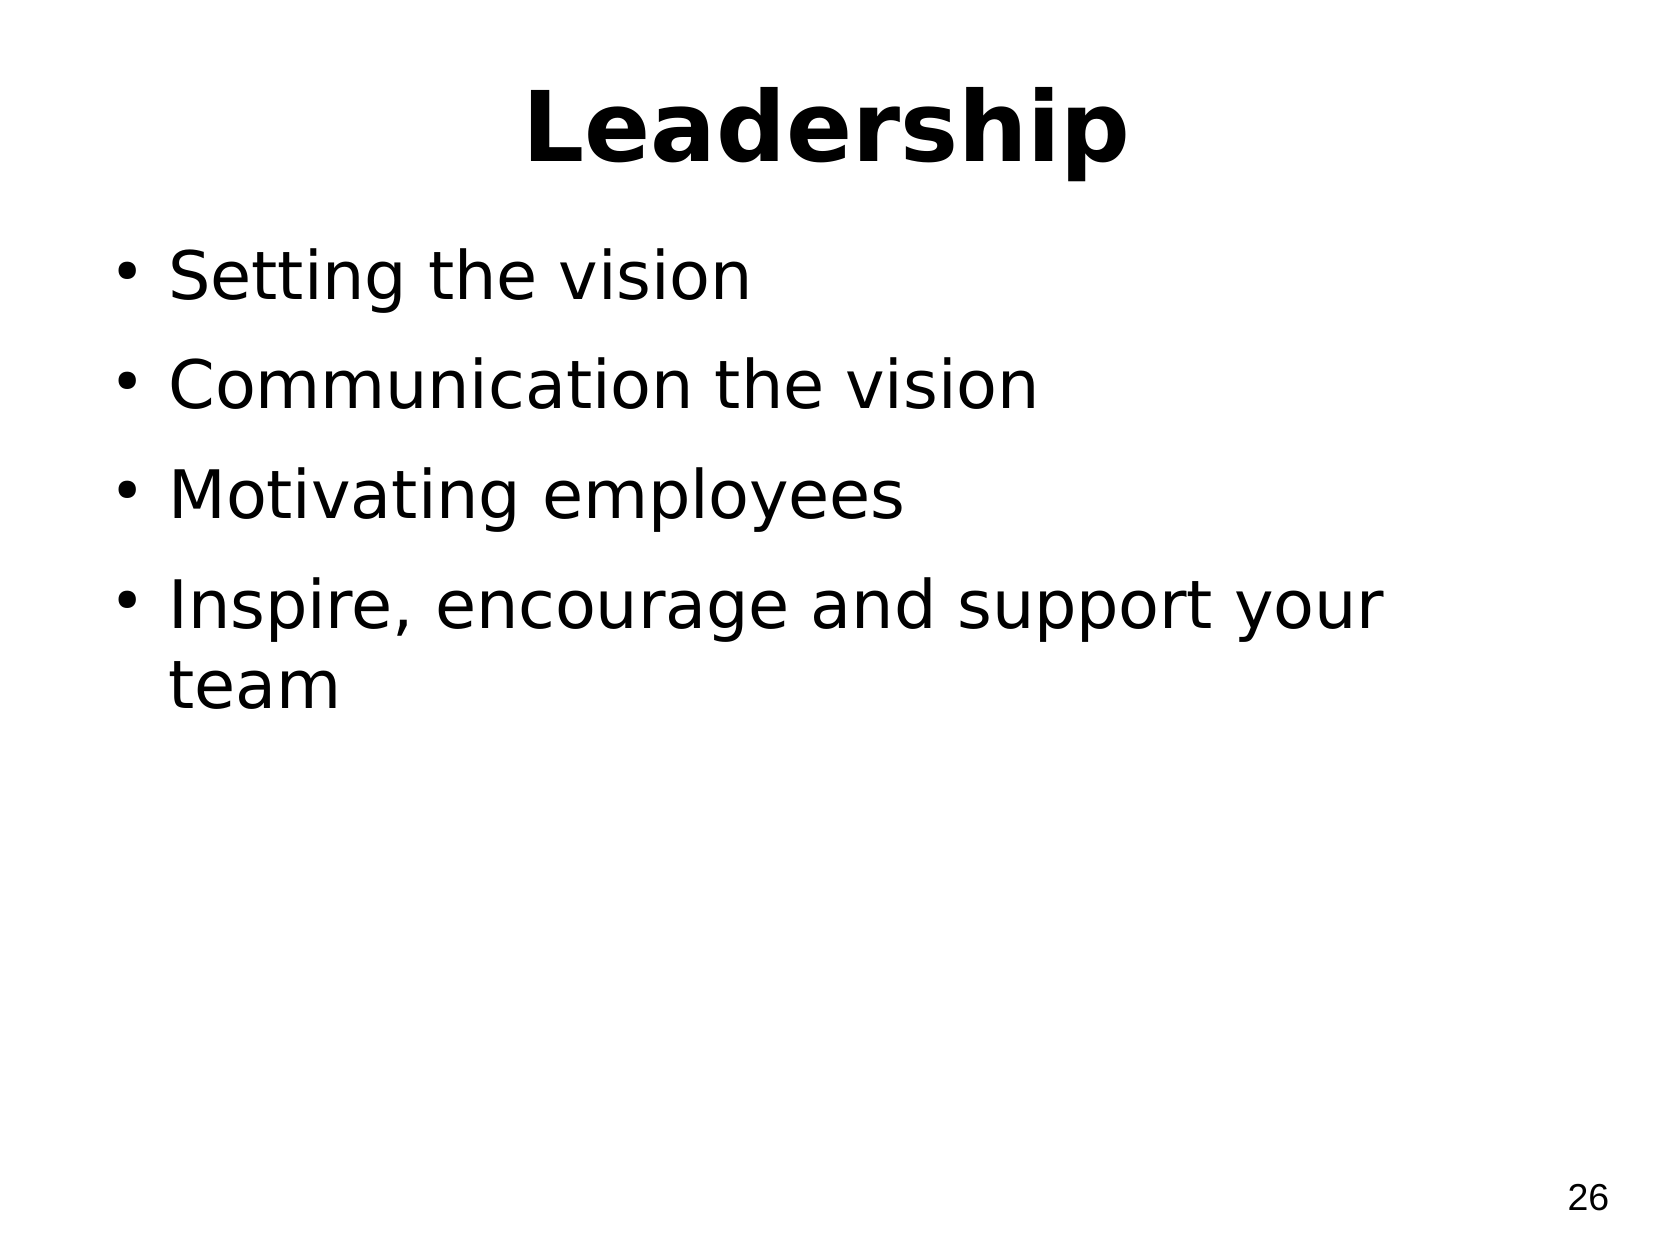

# Leadership
Setting the vision
Communication the vision
Motivating employees
Inspire, encourage and support your team